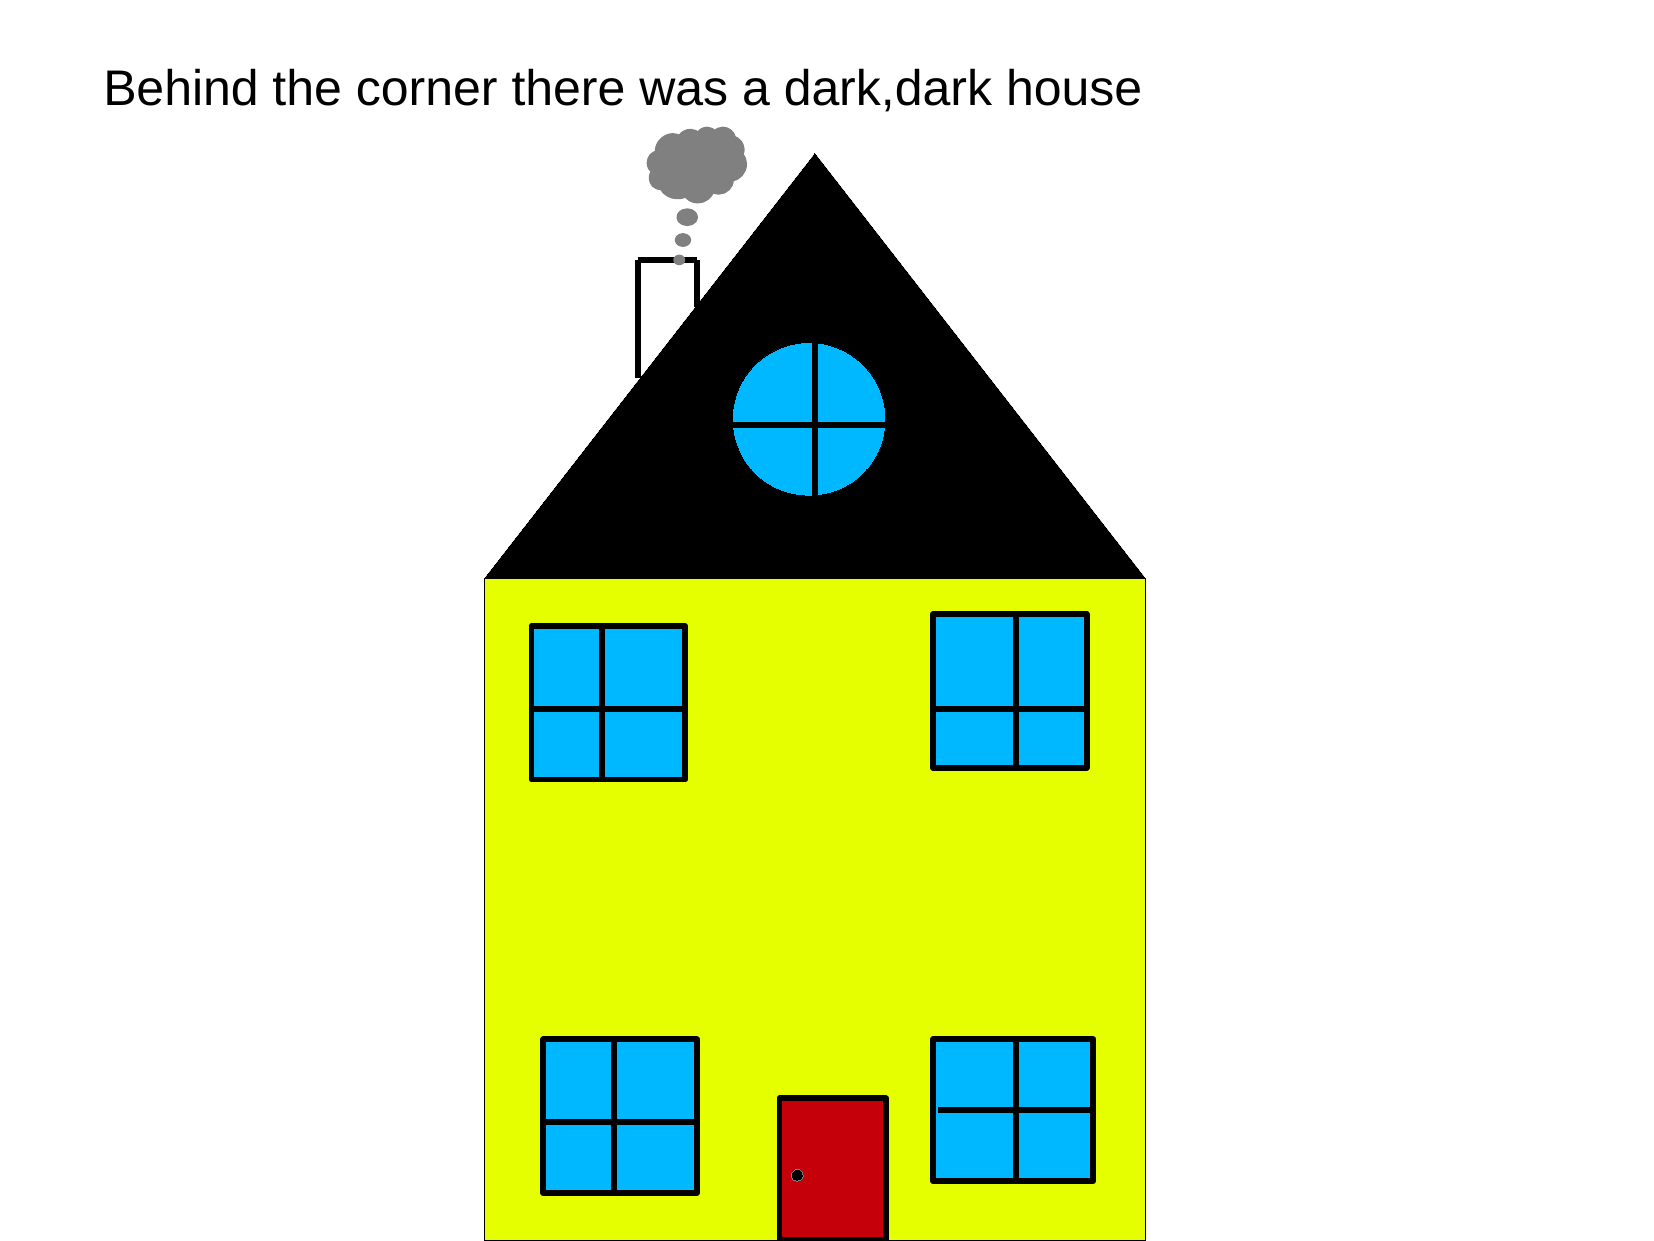

Behind the corner there was a dark,dark house